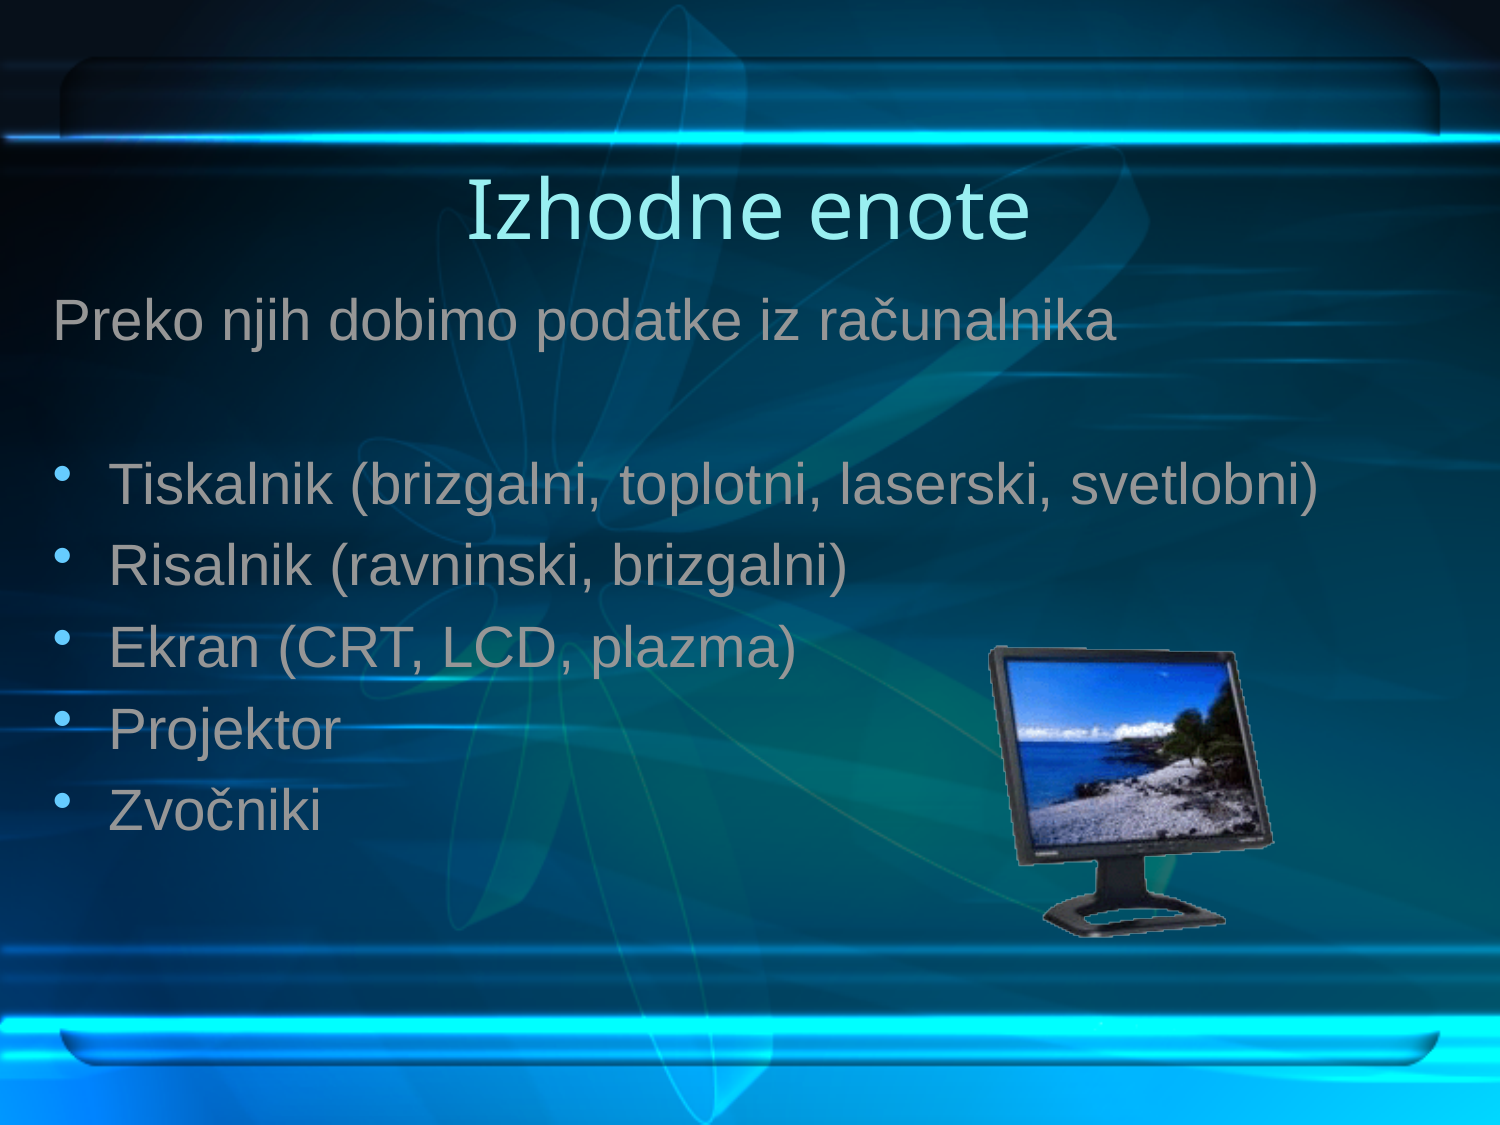

# Izhodne enote
Preko njih dobimo podatke iz računalnika
Tiskalnik (brizgalni, toplotni, laserski, svetlobni)
Risalnik (ravninski, brizgalni)
Ekran (CRT, LCD, plazma)
Projektor
Zvočniki